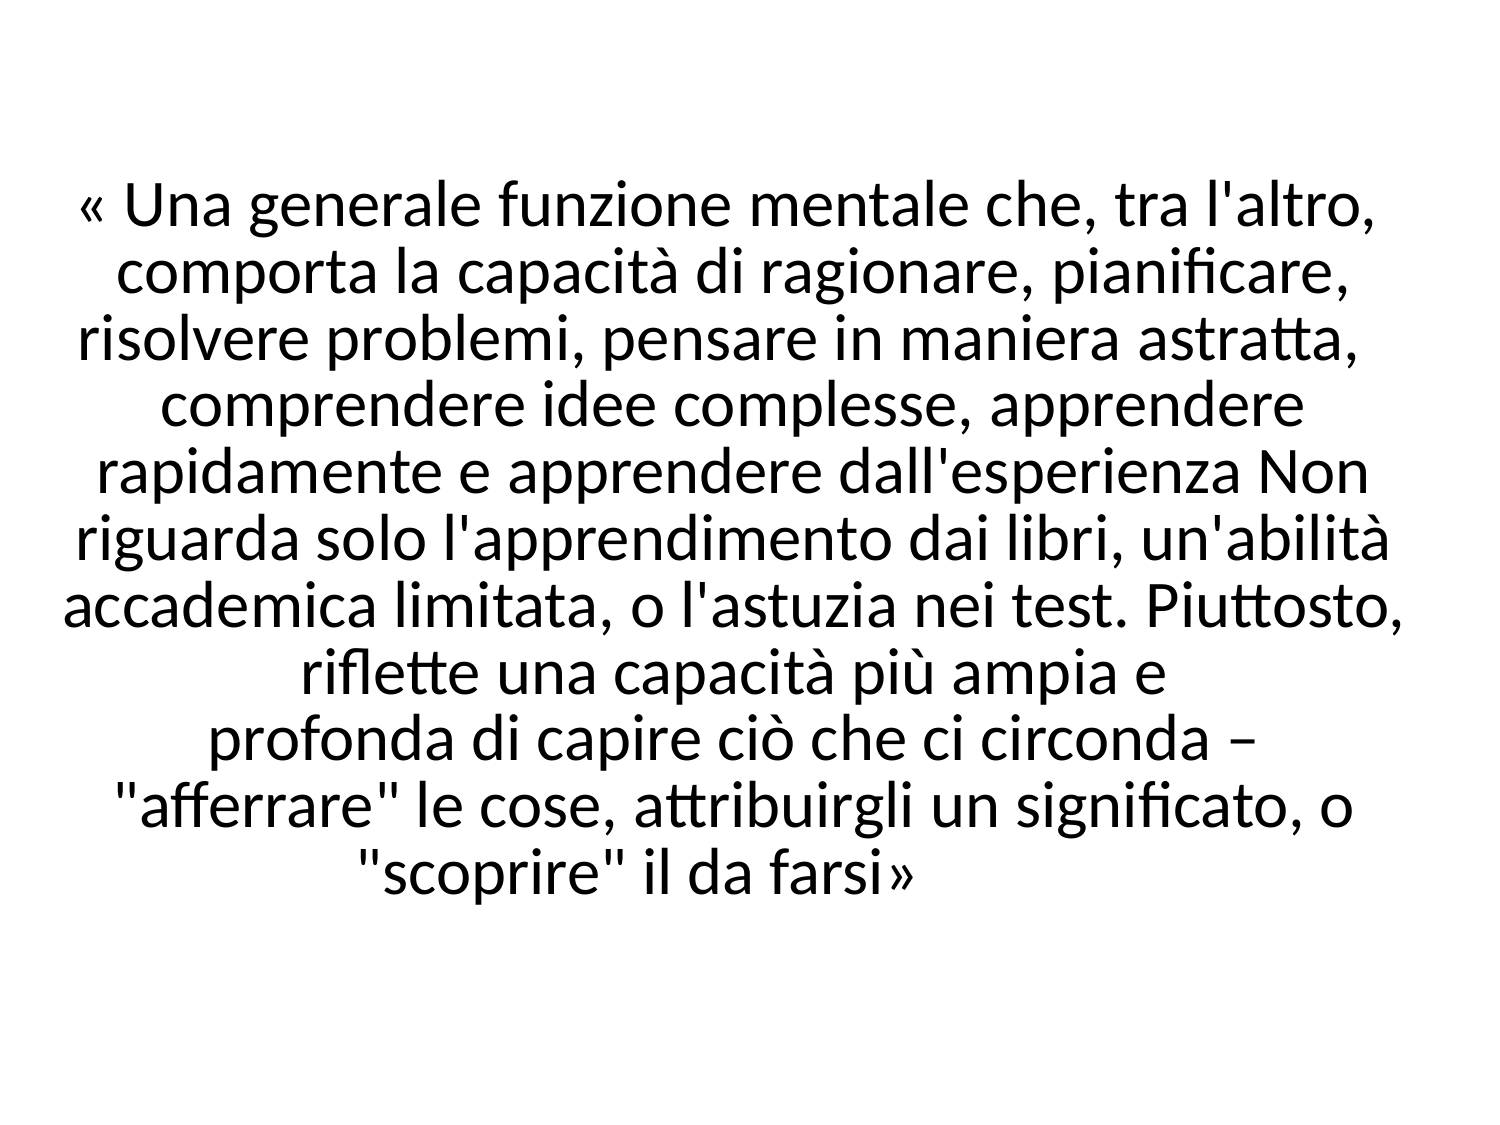

# « Una generale funzione mentale che, tra l'altro, comporta la capacità di ragionare, pianificare, risolvere problemi, pensare in maniera astratta, comprendere idee complesse, apprendere rapidamente e apprendere dall'esperienza Non riguarda solo l'apprendimento dai libri, un'abilità accademica limitata, o l'astuzia nei test. Piuttosto, riflette una capacità più ampia e profonda di capire ciò che ci circonda – "afferrare" le cose, attribuirgli un significato, o "scoprire" il da farsi»